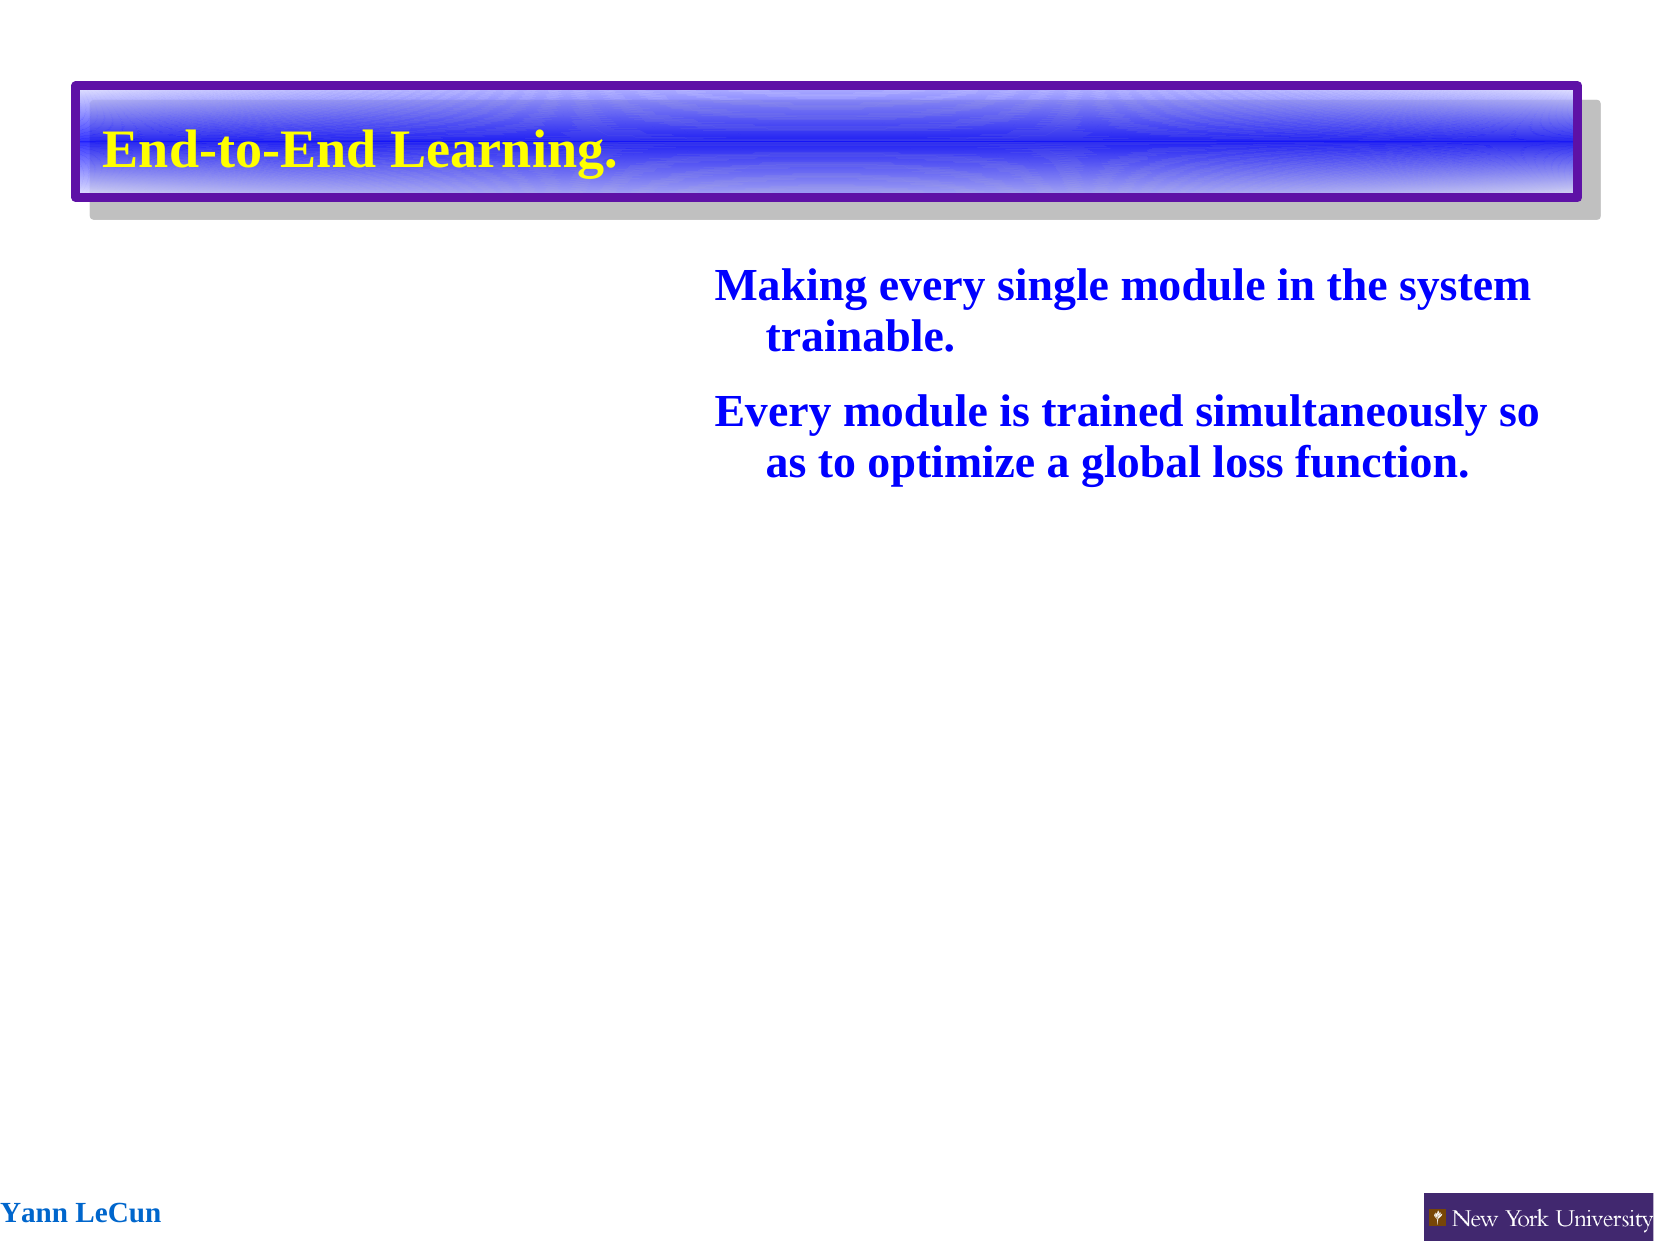

# End-to-End Learning.
Making every single module in the system trainable.
Every module is trained simultaneously so as to optimize a global loss function.